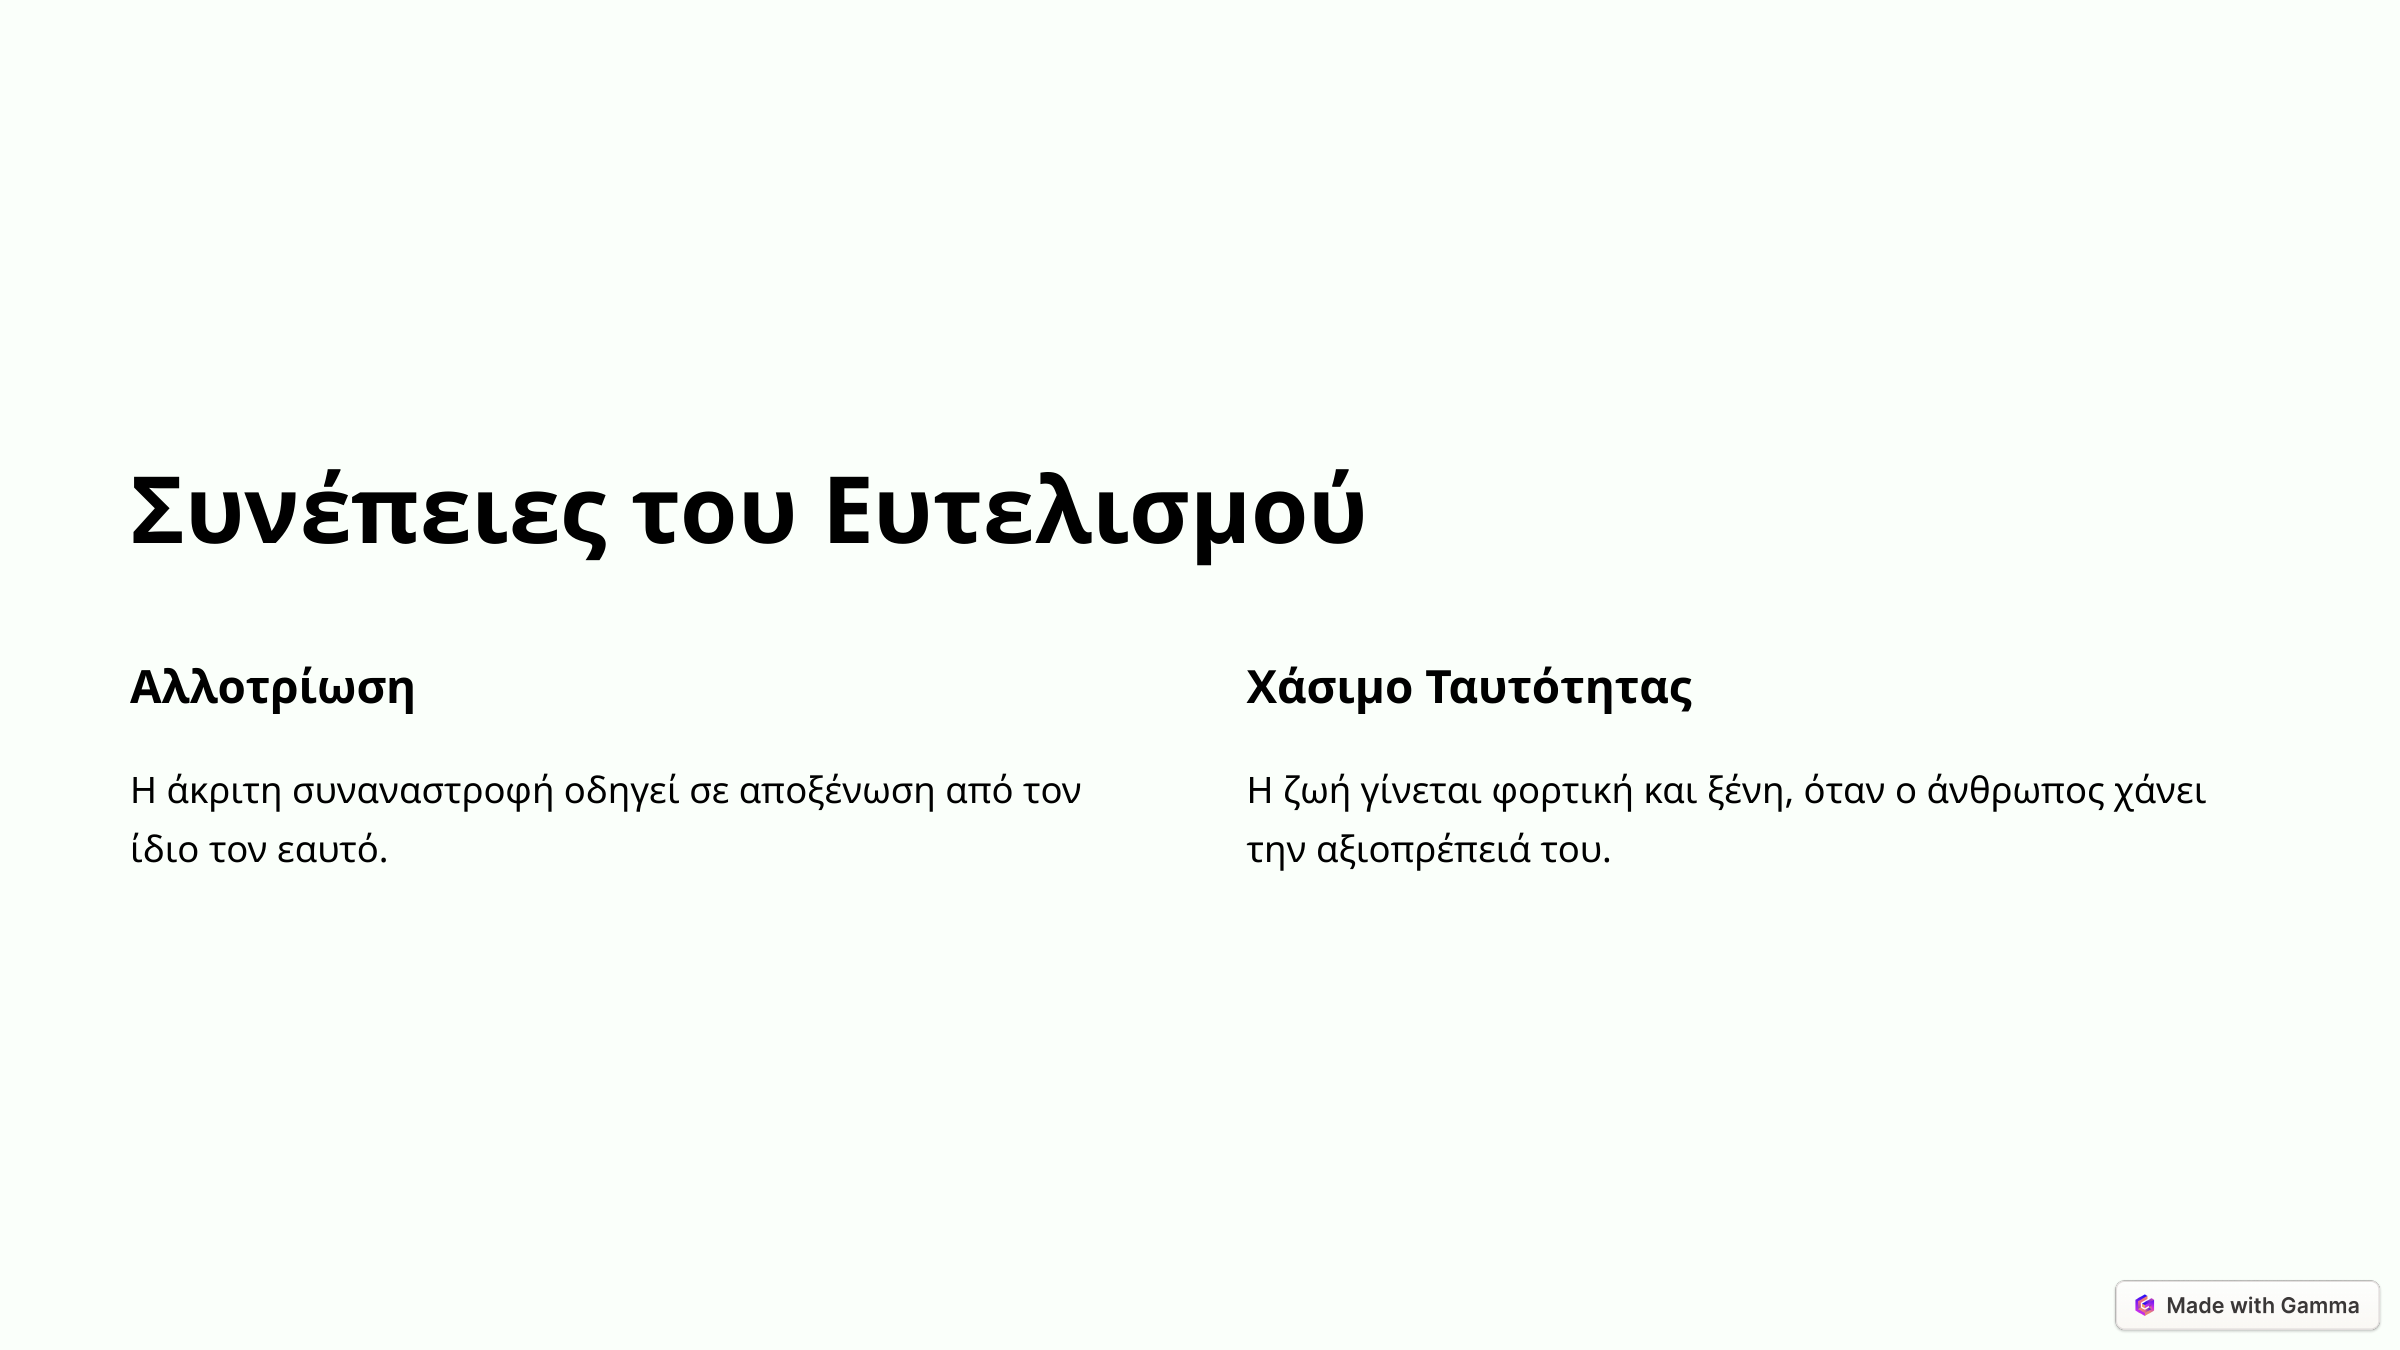

Συνέπειες του Ευτελισμού
Αλλοτρίωση
Χάσιμο Ταυτότητας
Η άκριτη συναναστροφή οδηγεί σε αποξένωση από τον ίδιο τον εαυτό.
Η ζωή γίνεται φορτική και ξένη, όταν ο άνθρωπος χάνει την αξιοπρέπειά του.